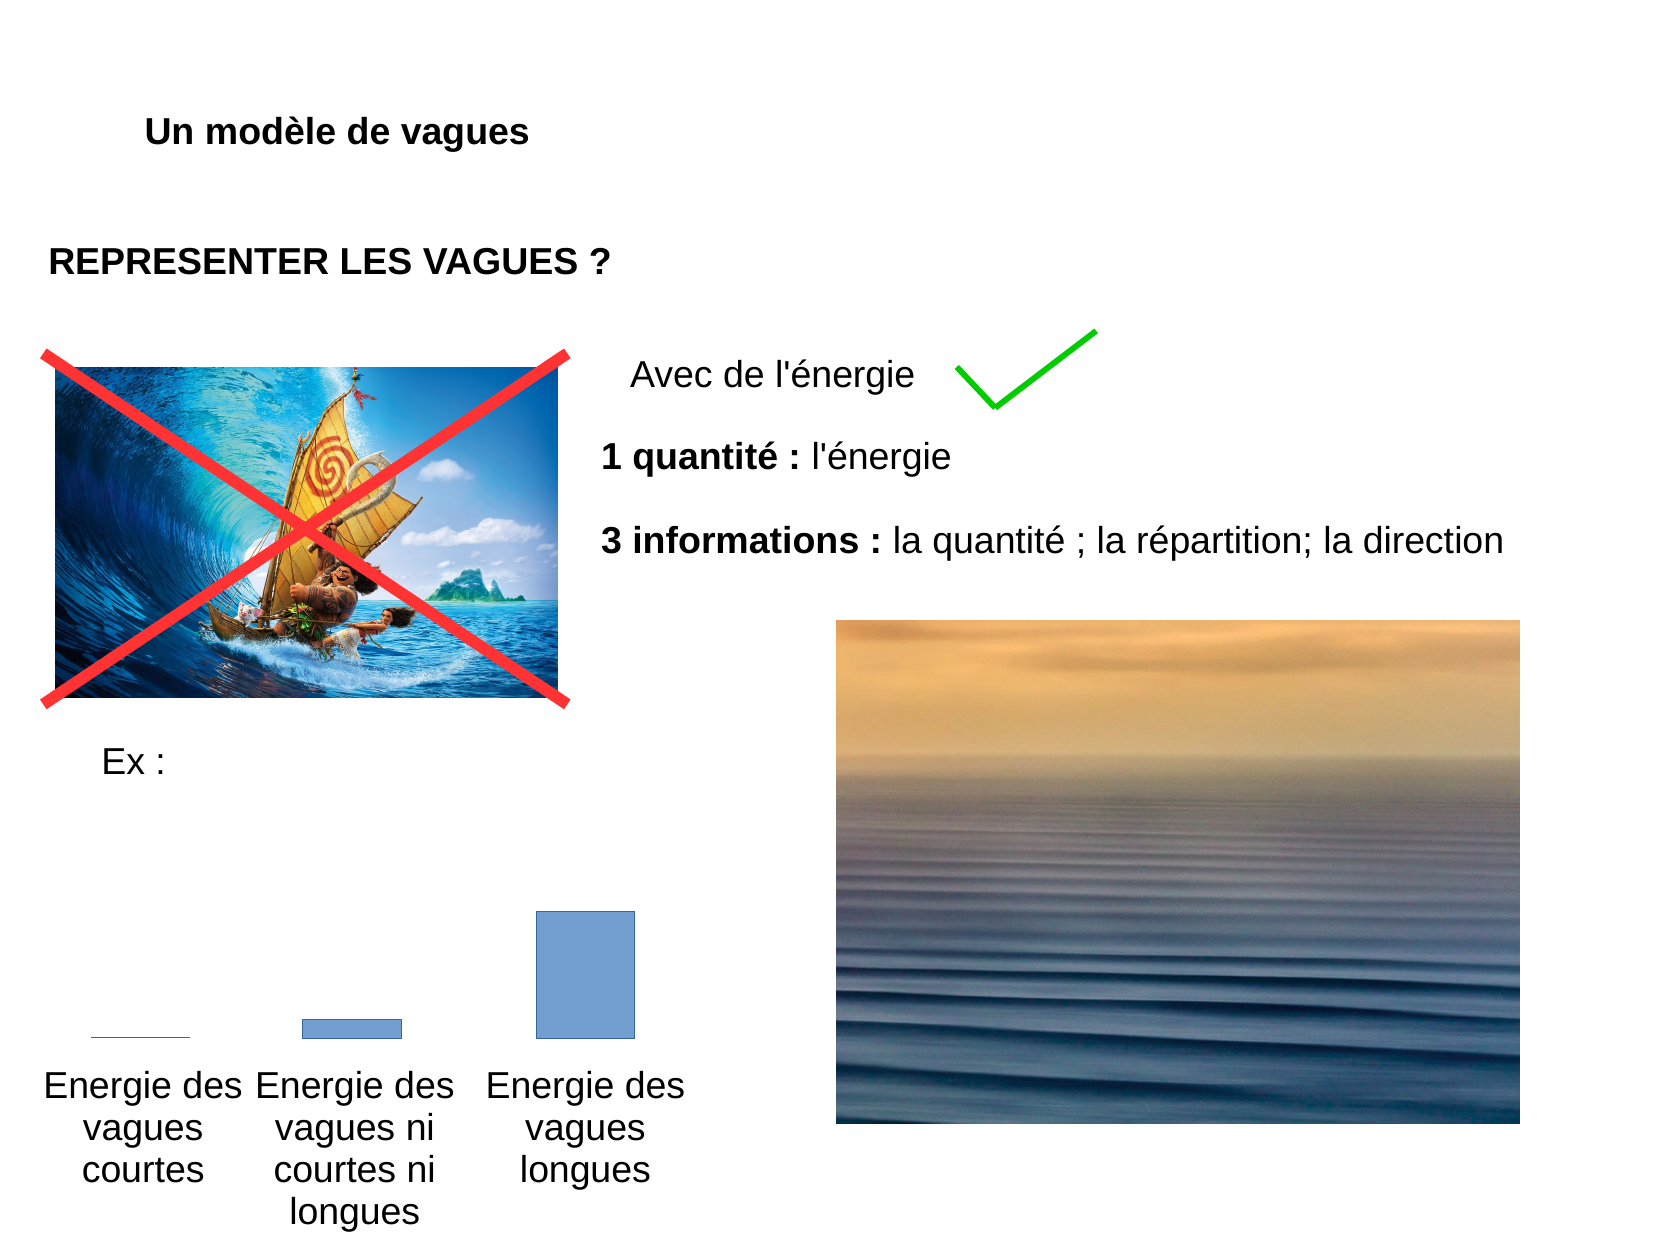

Un modèle de vagues
REPRESENTER LES VAGUES ?
Avec de l'énergie
1 quantité : l'énergie
3 informations : la quantité ; la répartition; la direction
Ex :
Energie des vagues courtes
Energie des vagues ni courtes ni longues
Energie des vagues longues